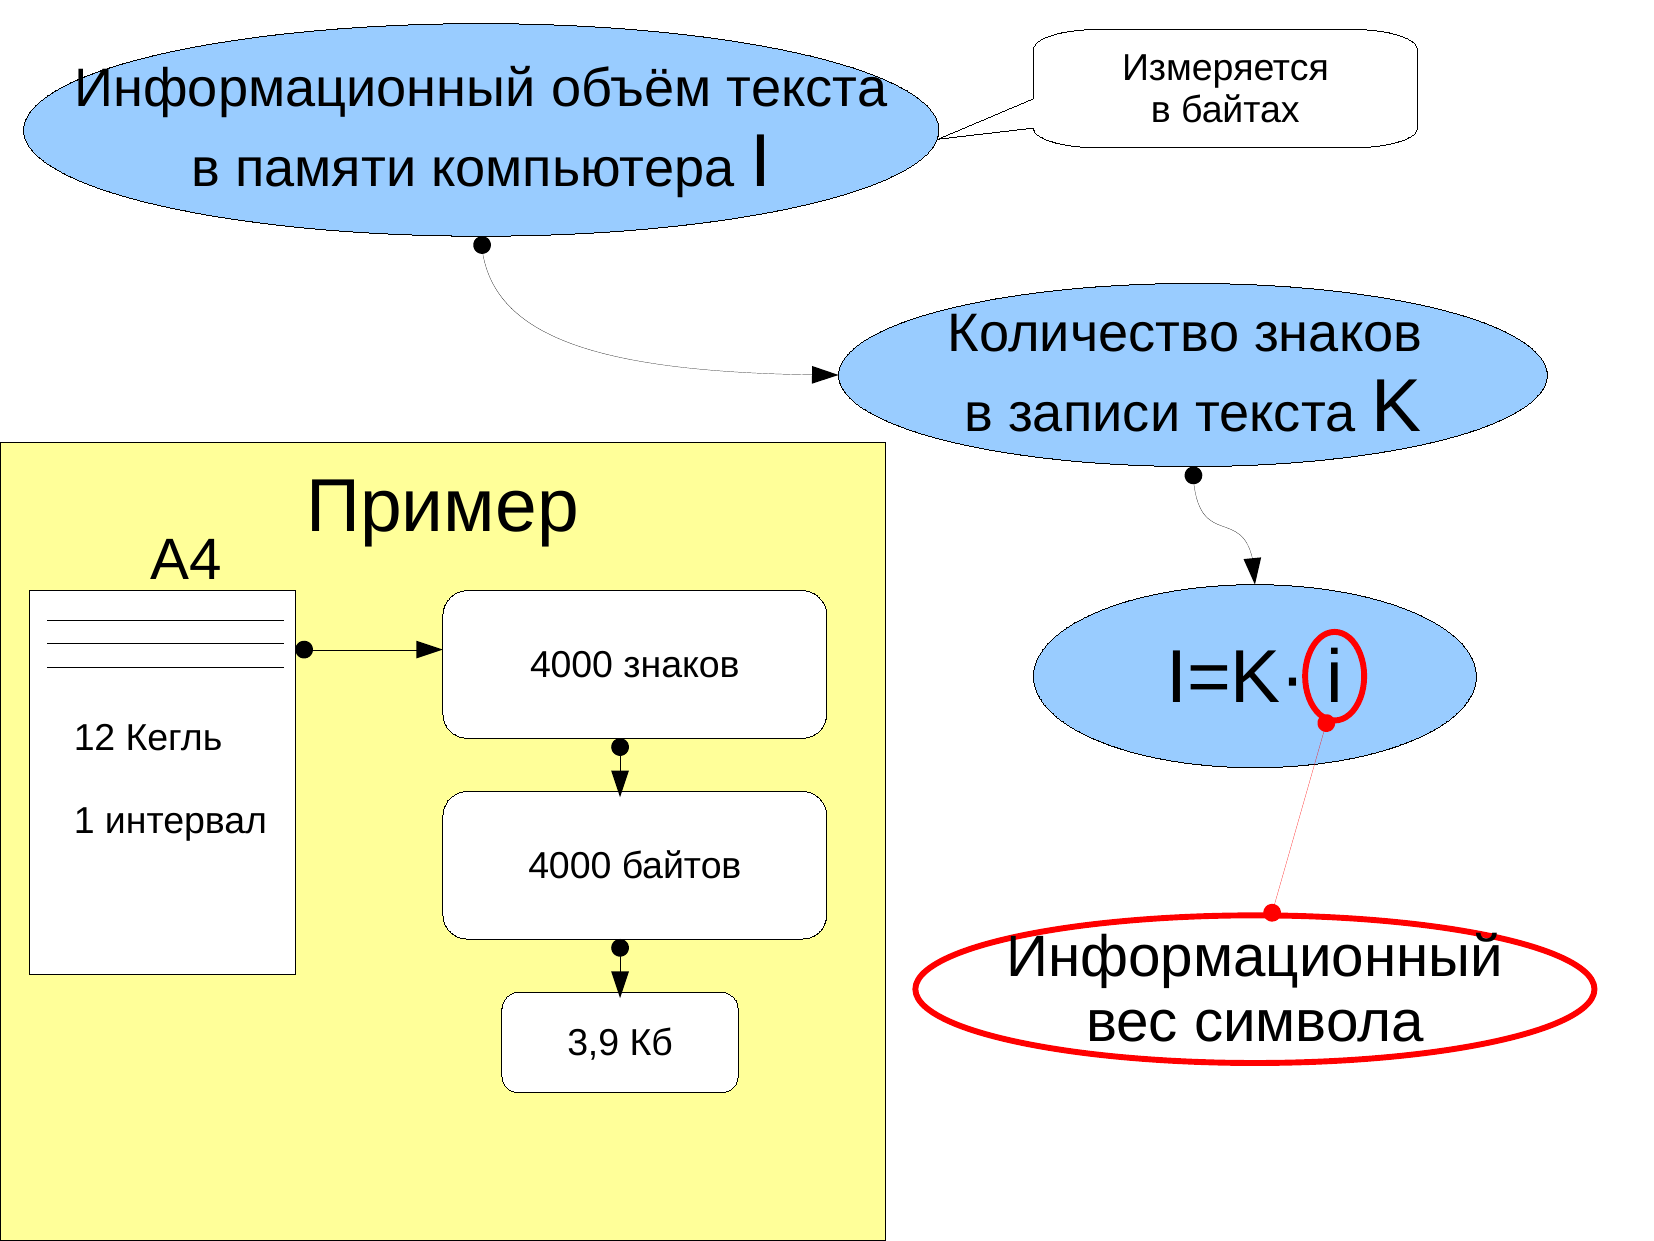

Информационный объём текста
в памяти компьютера I
Измеряется
в байтах
Количество знаков
в записи текста K
Пример
A4
I=K· i
4000 знаков
12 Кегль
1 интервал
4000 байтов
Информационный
вес символа
3,9 Кб